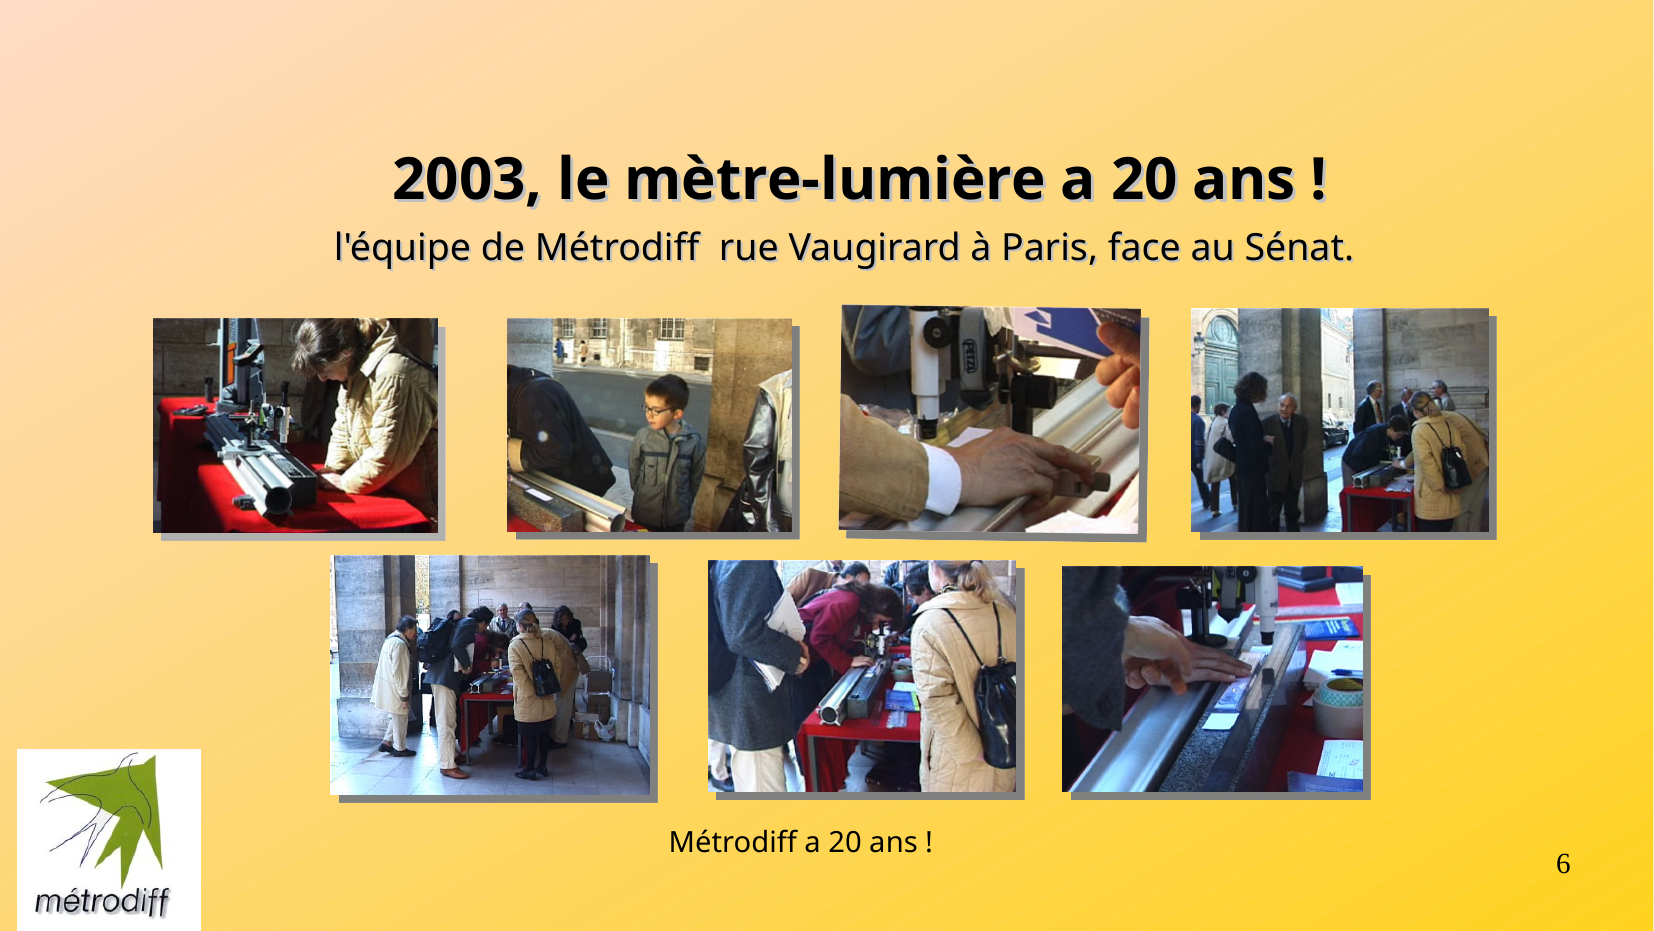

2003, le mètre-lumière a 20 ans !
l'équipe de Métrodiff rue Vaugirard à Paris, face au Sénat.
 Métrodiff a 20 ans !
6